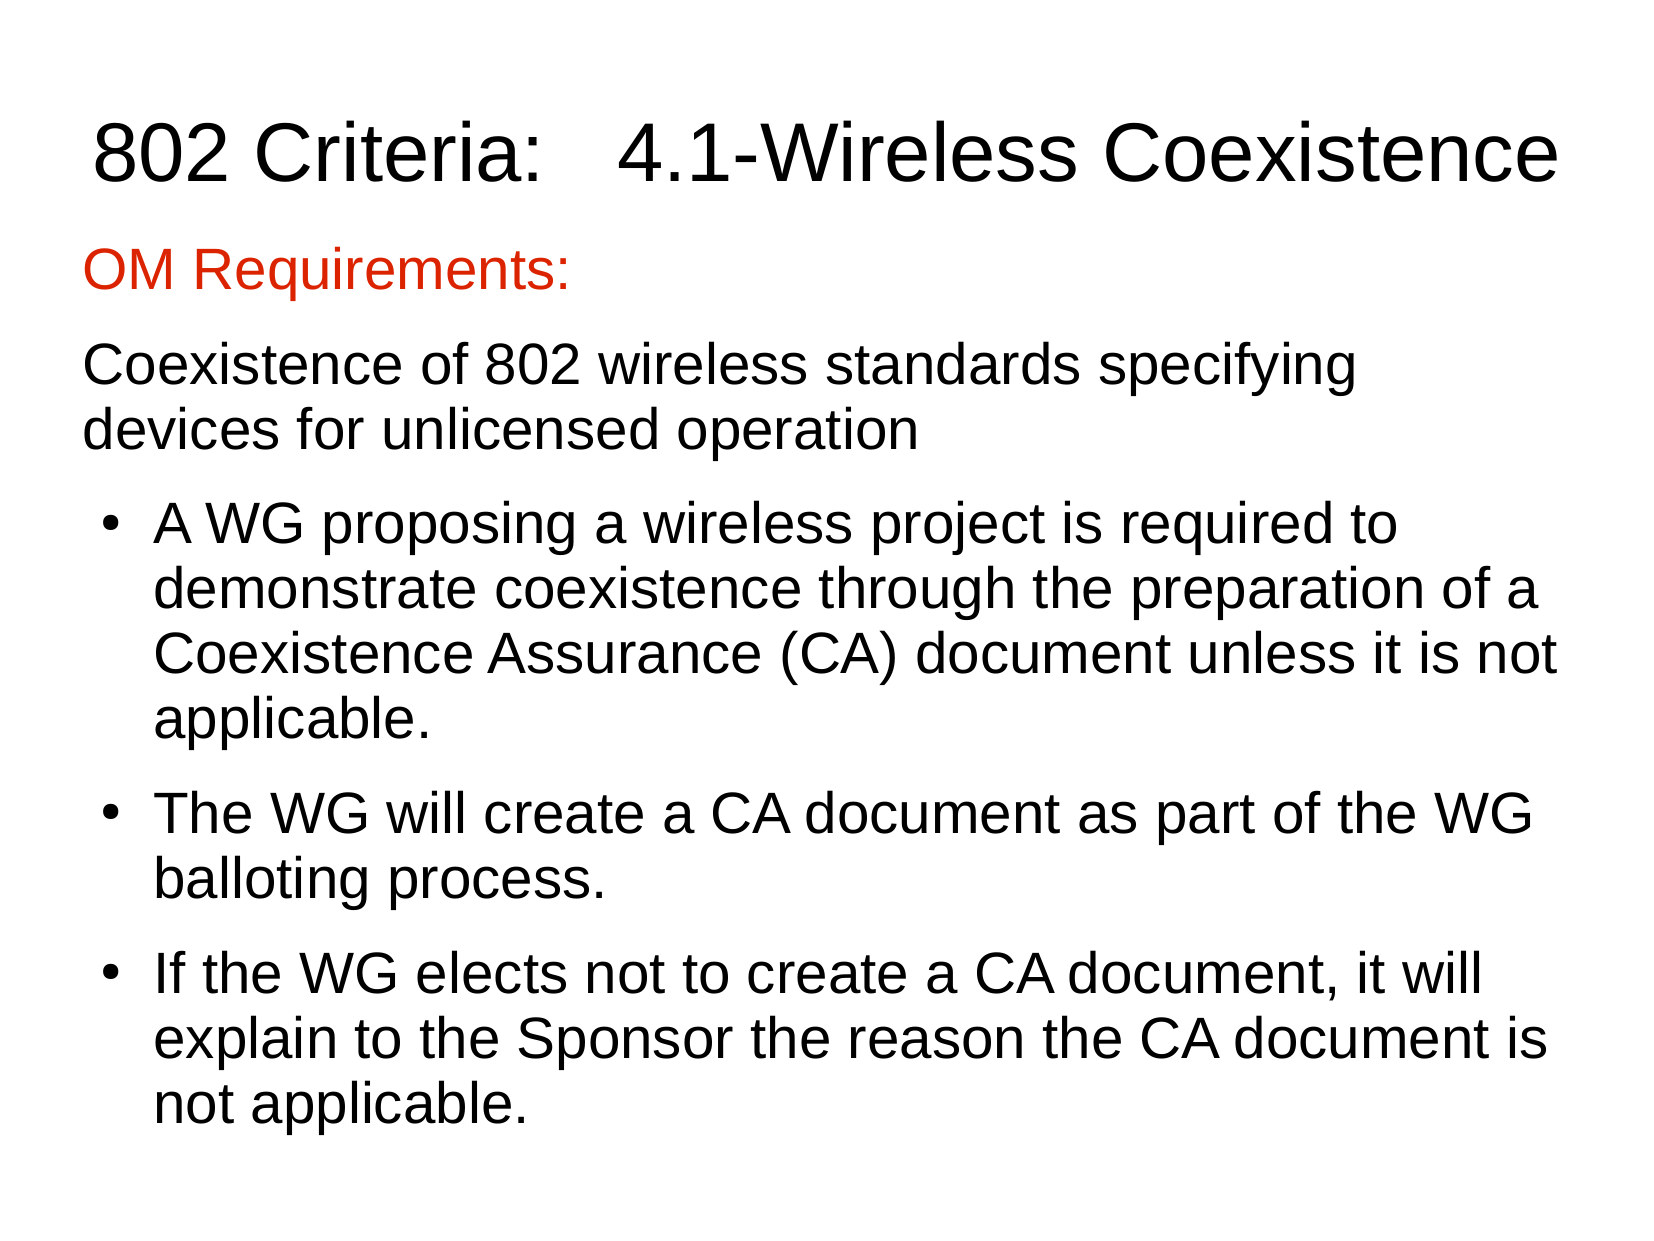

# 802 Criteria:	4.1-Wireless Coexistence
OM Requirements:
Coexistence of 802 wireless standards specifying devices for unlicensed operation
A WG proposing a wireless project is required to demonstrate coexistence through the preparation of a Coexistence Assurance (CA) document unless it is not applicable.
The WG will create a CA document as part of the WG balloting process.
If the WG elects not to create a CA document, it will explain to the Sponsor the reason the CA document is not applicable.